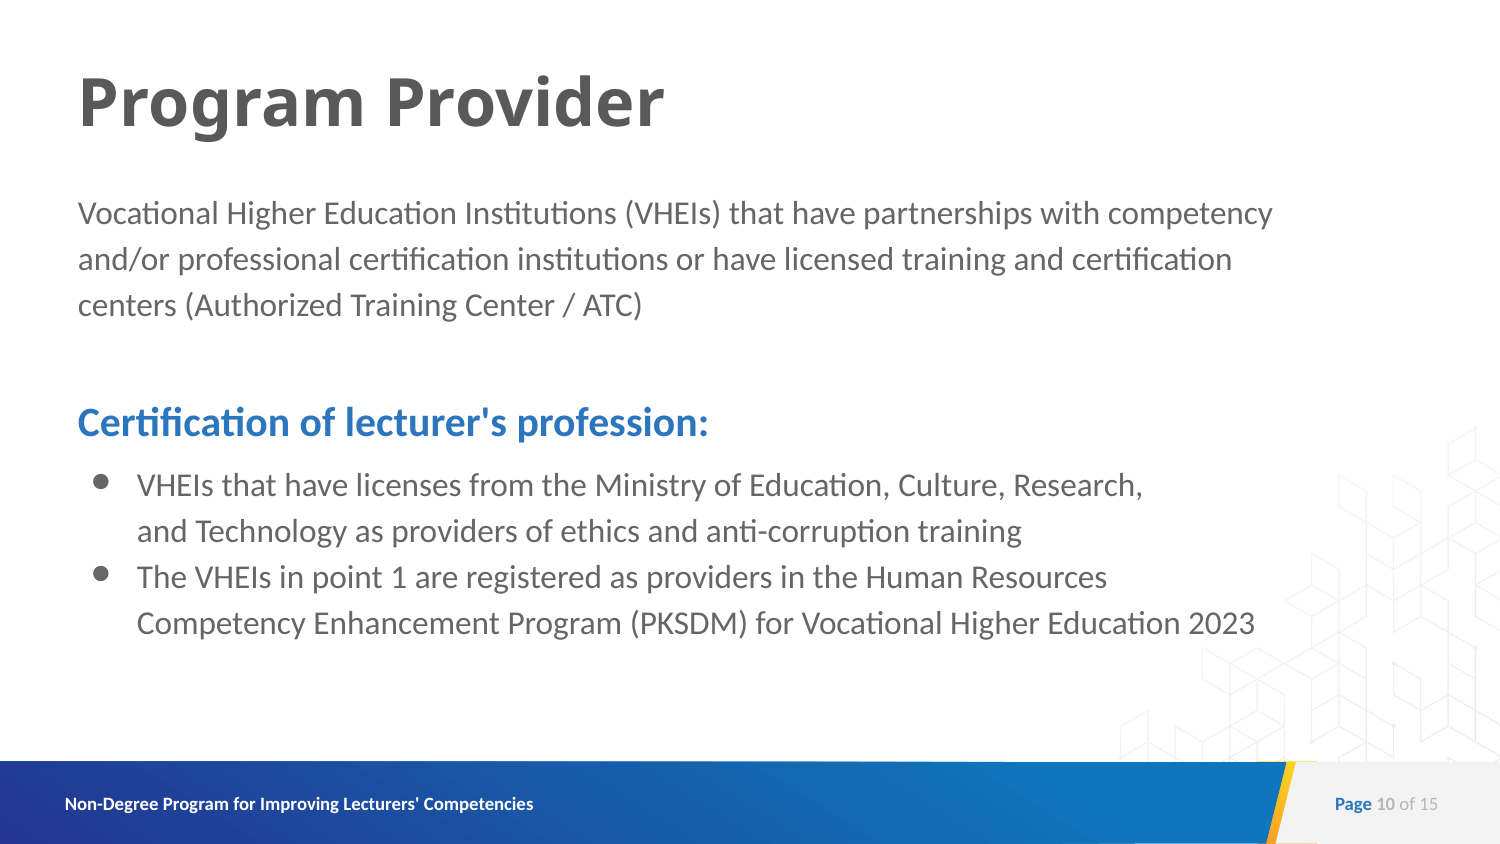

Program Provider
Vocational Higher Education Institutions (VHEIs) that have partnerships with competency and/or professional certification institutions or have licensed training and certification centers (Authorized Training Center / ATC)
Certification of lecturer's profession:
VHEIs that have licenses from the Ministry of Education, Culture, Research,
and Technology as providers of ethics and anti-corruption training
The VHEIs in point 1 are registered as providers in the Human Resources Competency Enhancement Program (PKSDM) for Vocational Higher Education 2023